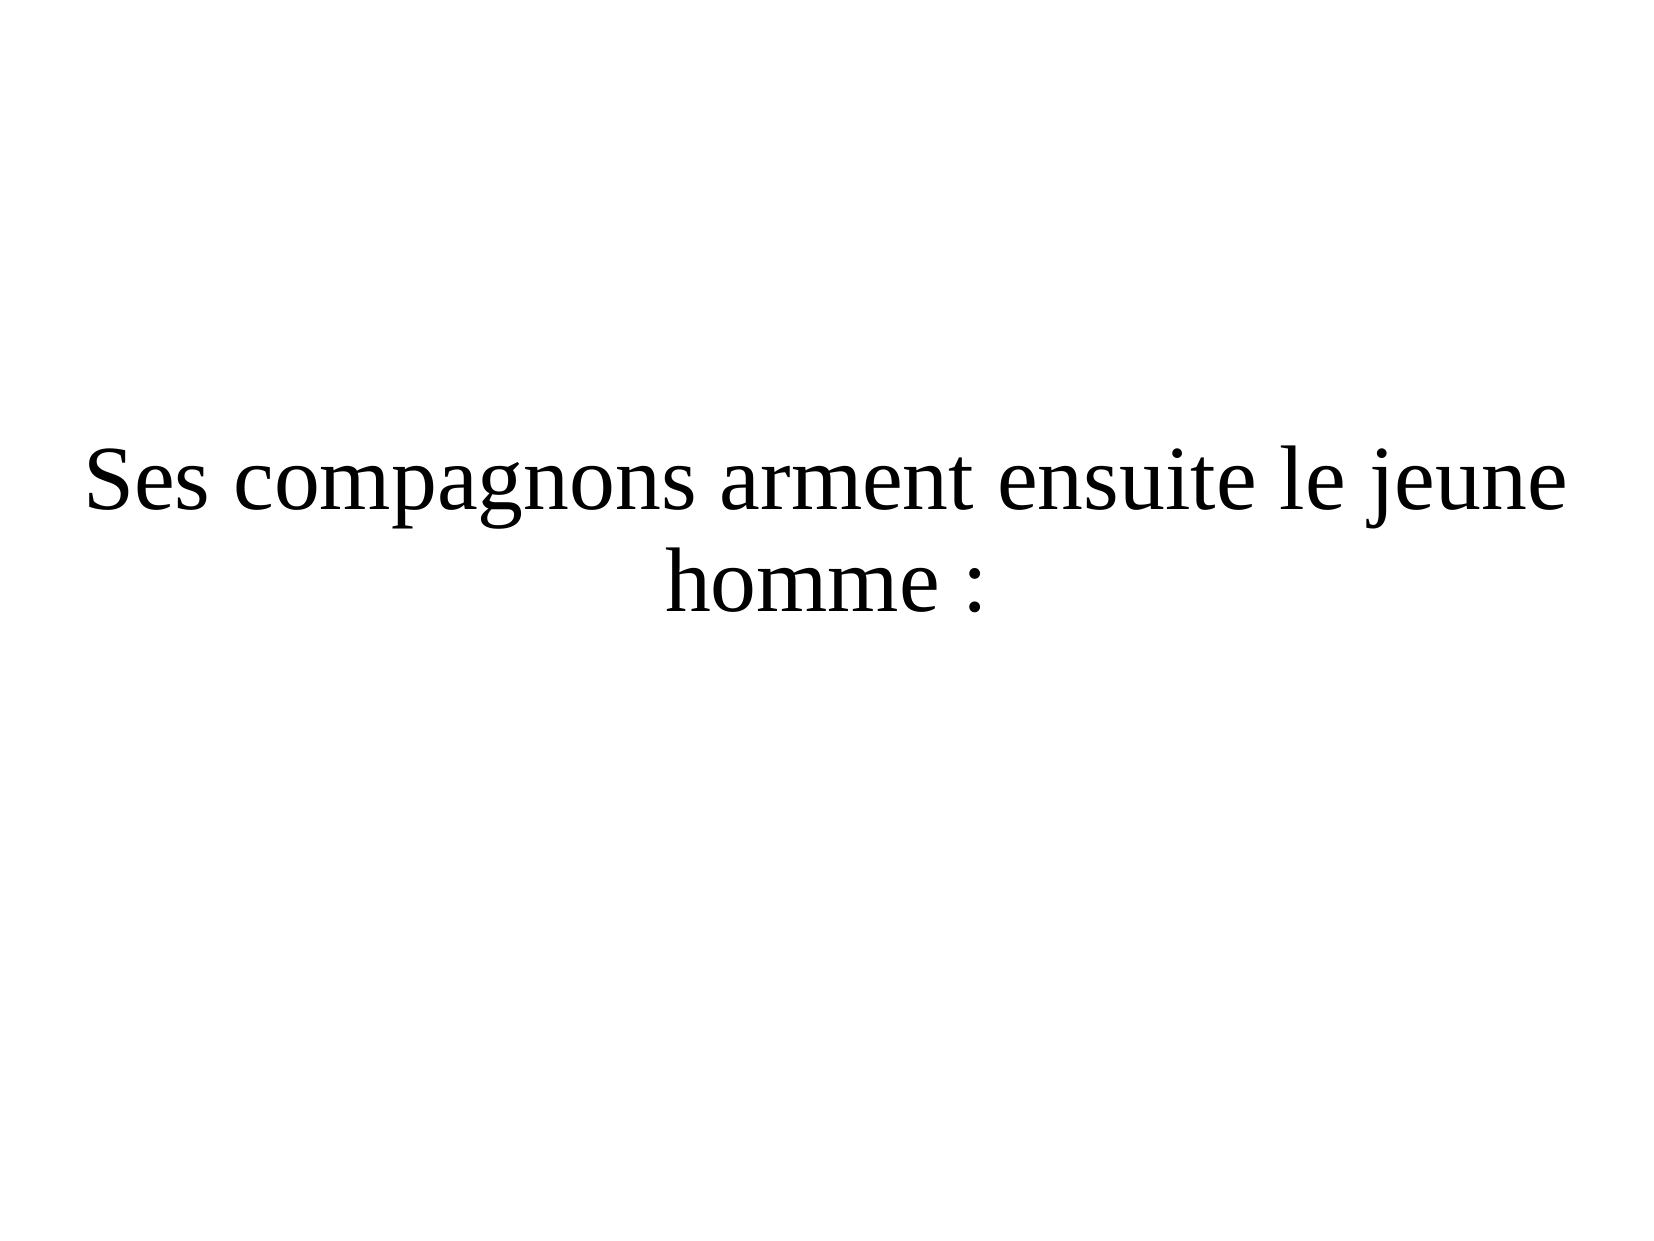

# Ses compagnons arment ensuite le jeune homme :